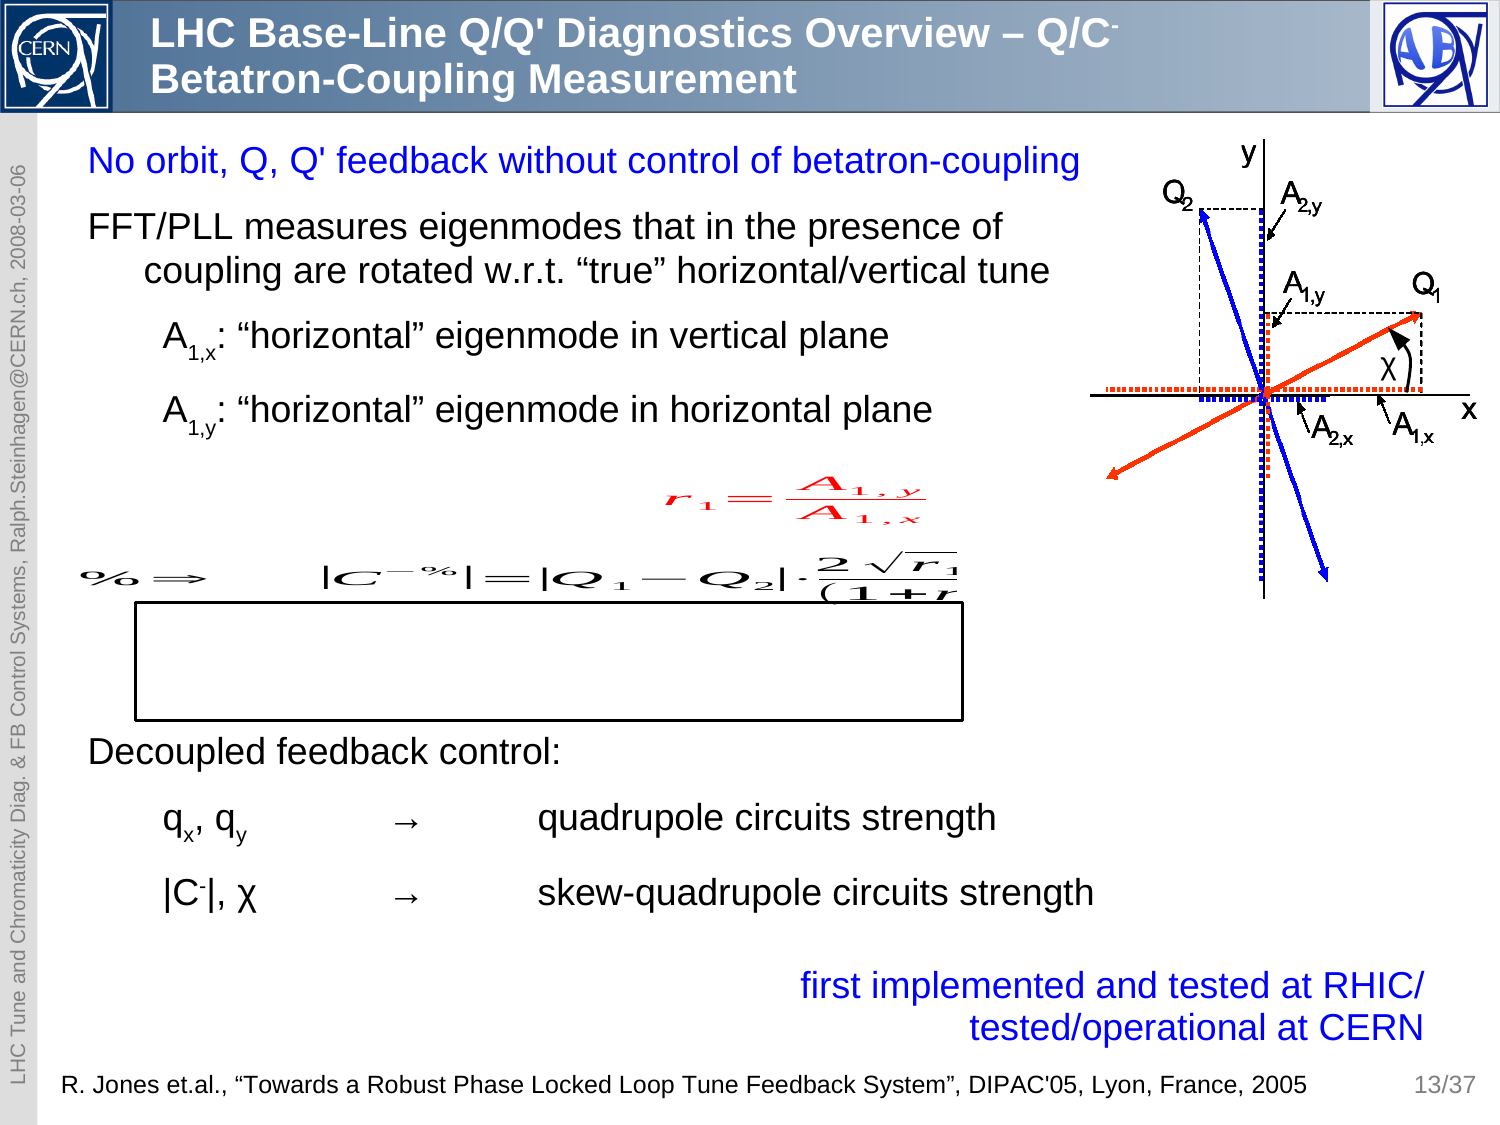

# LHC Base-Line Q/Q' Diagnostics Overview – Q/C- Betatron-Coupling Measurement
No orbit, Q, Q' feedback without control of betatron-coupling
FFT/PLL measures eigenmodes that in the presence of 			coupling are rotated w.r.t. “true” horizontal/vertical tune
A1,x: “horizontal” eigenmode in vertical plane
A1,y: “horizontal” eigenmode in horizontal plane
Decoupled feedback control:
qx, qy	→	quadrupole circuits strength
|C-|, χ 	→	skew-quadrupole circuits strength
χ
first implemented and tested at RHIC/
tested/operational at CERN
R. Jones et.al., “Towards a Robust Phase Locked Loop Tune Feedback System”, DIPAC'05, Lyon, France, 2005